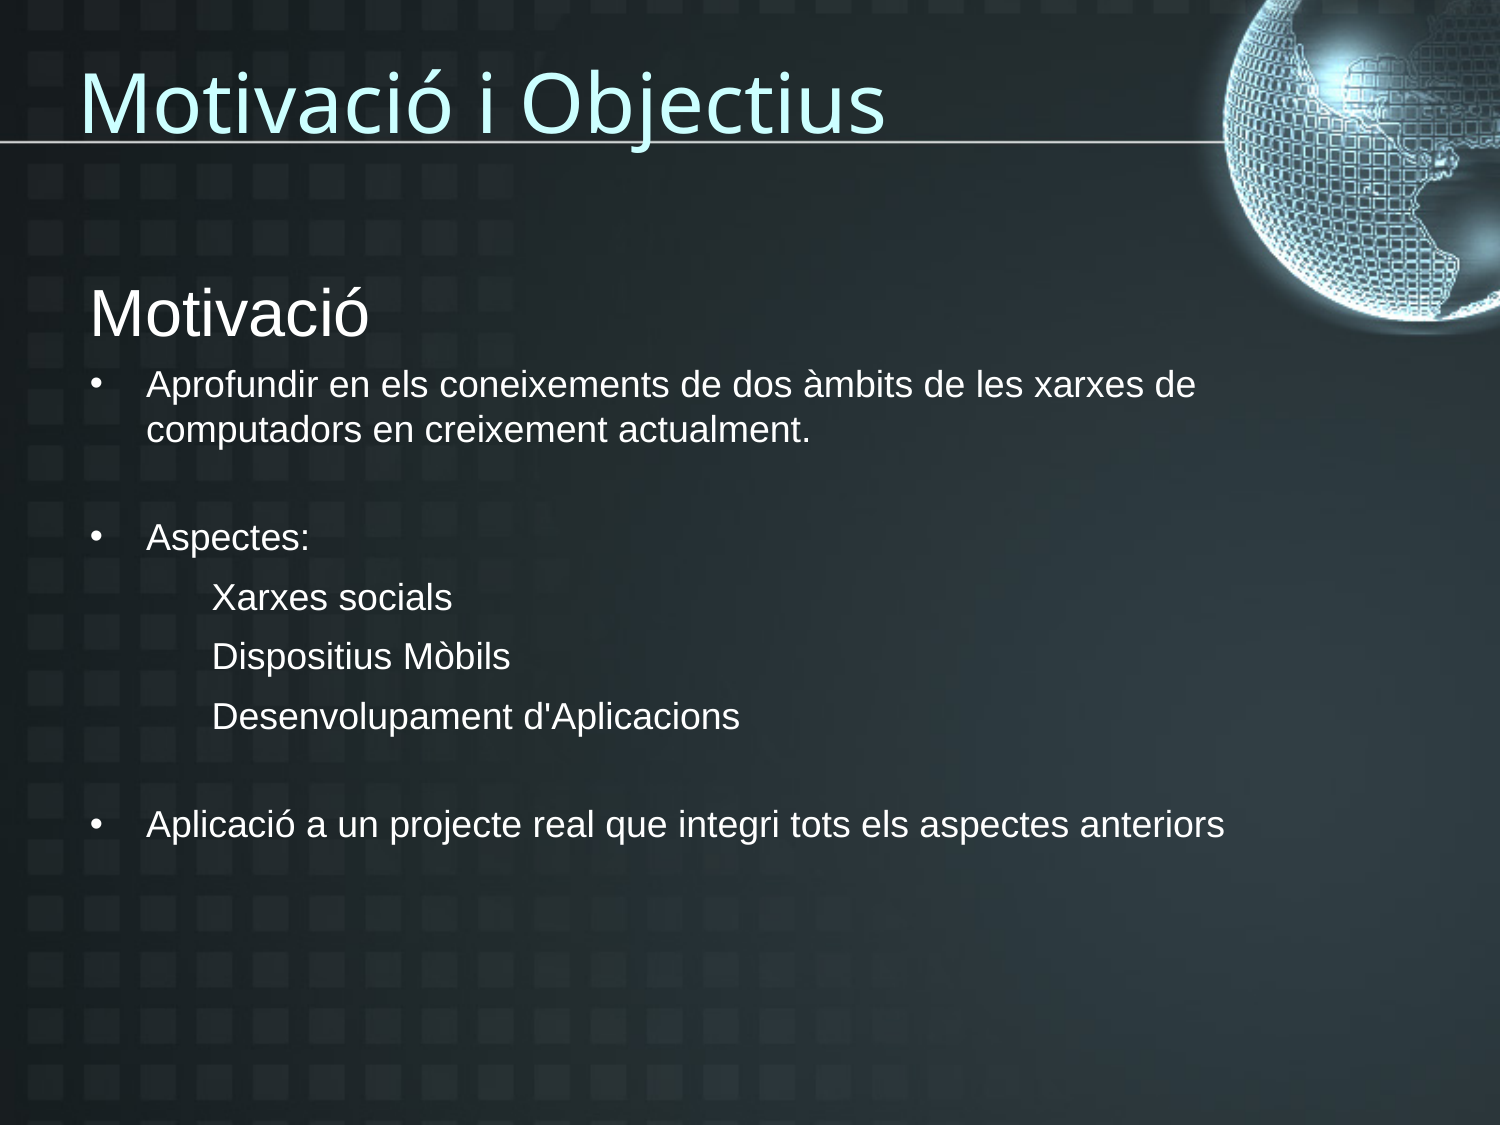

# Motivació i Objectius
Motivació
Aprofundir en els coneixements de dos àmbits de les xarxes de computadors en creixement actualment.
Aspectes:
Xarxes socials
Dispositius Mòbils
Desenvolupament d'Aplicacions
Aplicació a un projecte real que integri tots els aspectes anteriors